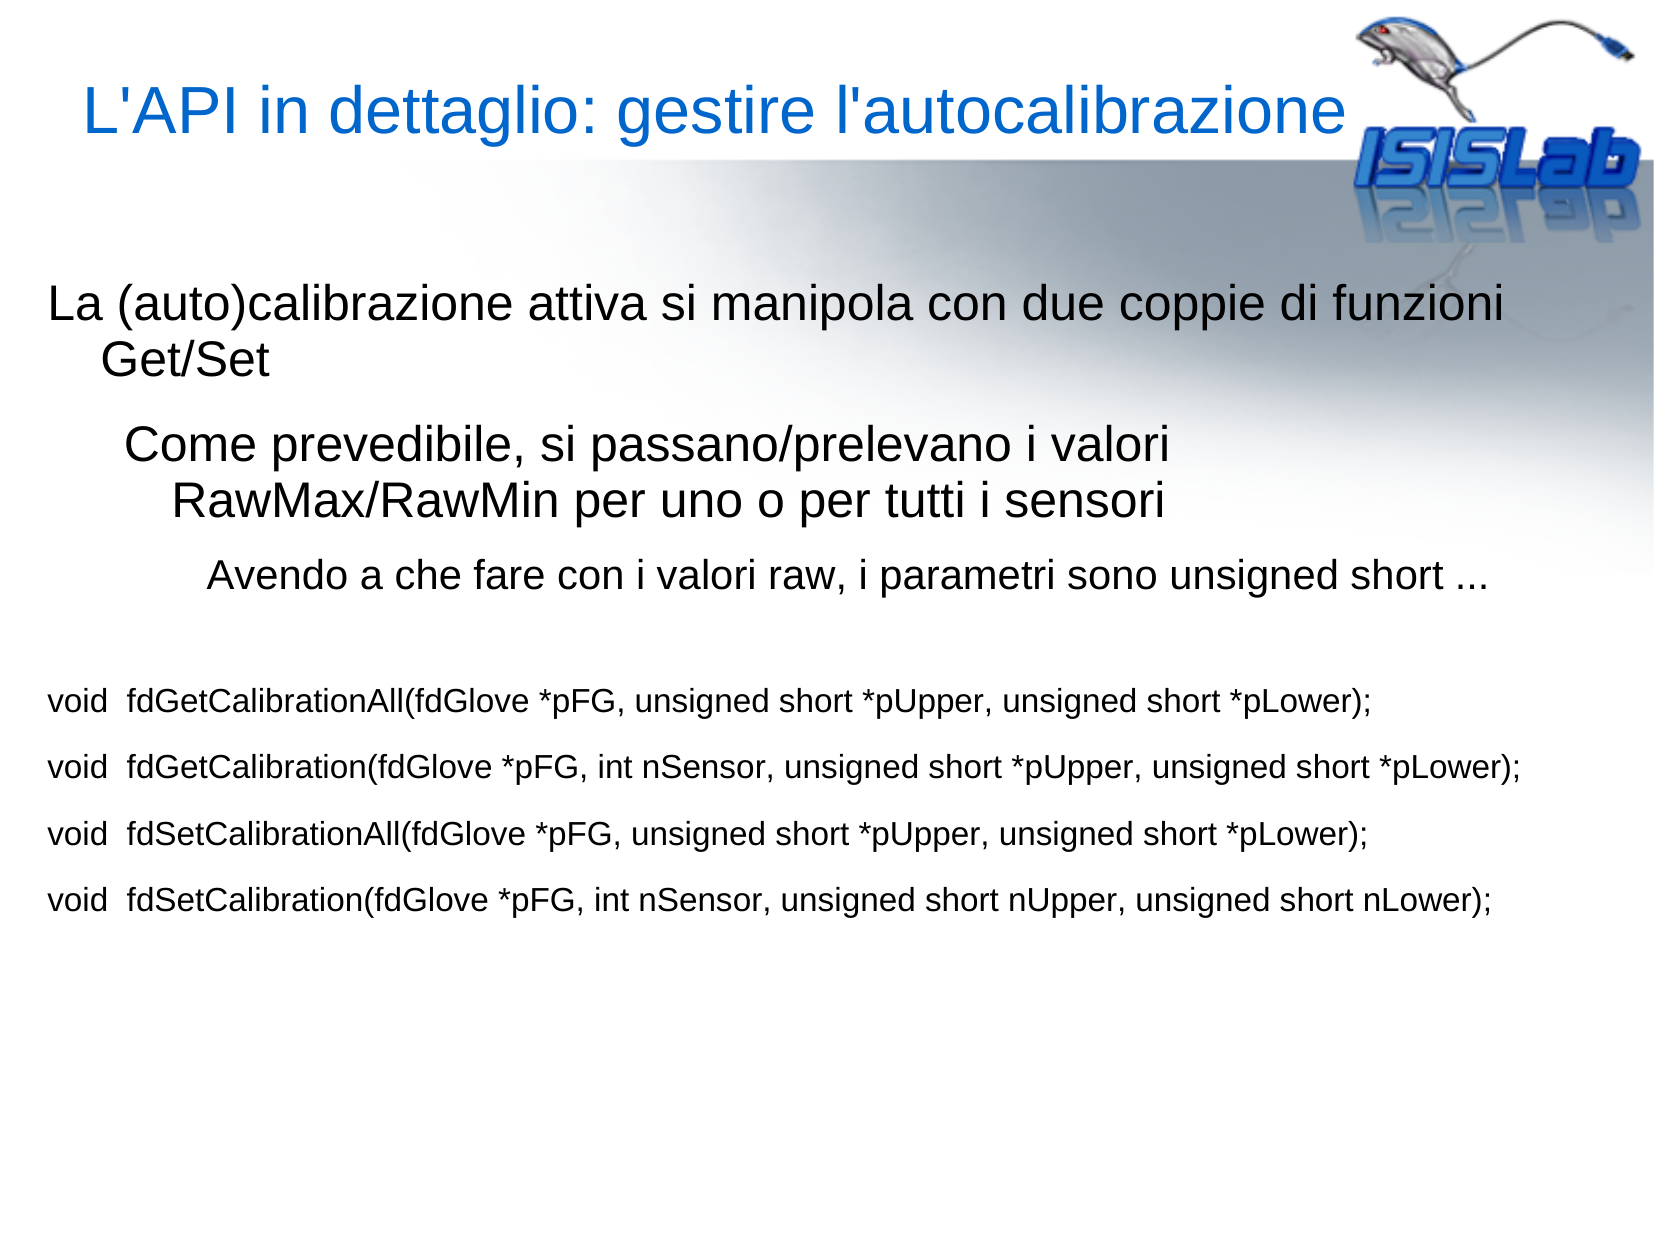

L'API in dettaglio: gestire l'autocalibrazione
# La (auto)calibrazione attiva si manipola con due coppie di funzioni Get/Set
Come prevedibile, si passano/prelevano i valori RawMax/RawMin per uno o per tutti i sensori
Avendo a che fare con i valori raw, i parametri sono unsigned short ...
void fdGetCalibrationAll(fdGlove *pFG, unsigned short *pUpper, unsigned short *pLower);
void fdGetCalibration(fdGlove *pFG, int nSensor, unsigned short *pUpper, unsigned short *pLower);
void fdSetCalibrationAll(fdGlove *pFG, unsigned short *pUpper, unsigned short *pLower);
void fdSetCalibration(fdGlove *pFG, int nSensor, unsigned short nUpper, unsigned short nLower);